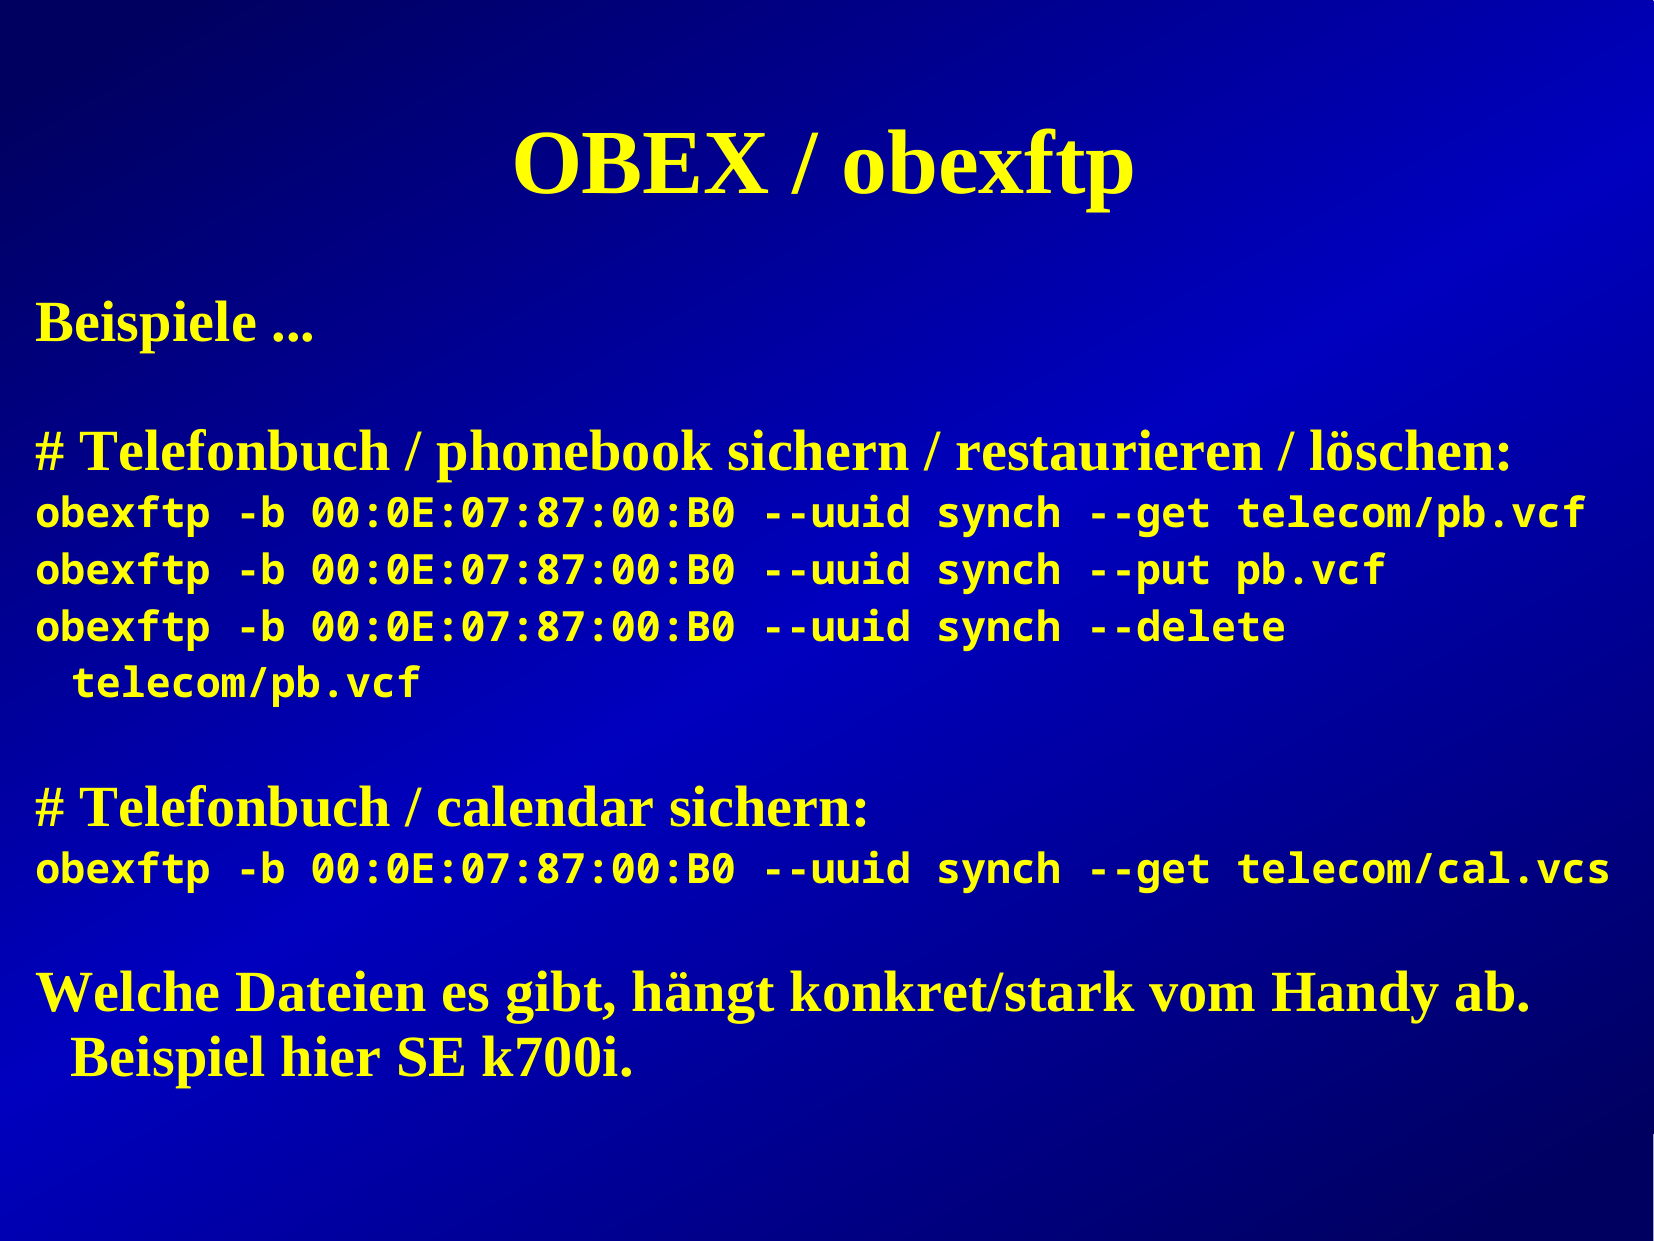

# OBEX / obexftp
Beispiele ...
# Telefonbuch / phonebook sichern / restaurieren / löschen:
obexftp -b 00:0E:07:87:00:B0 --uuid synch --get telecom/pb.vcf
obexftp -b 00:0E:07:87:00:B0 --uuid synch --put pb.vcf
obexftp -b 00:0E:07:87:00:B0 --uuid synch --delete telecom/pb.vcf
# Telefonbuch / calendar sichern:
obexftp -b 00:0E:07:87:00:B0 --uuid synch --get telecom/cal.vcs
Welche Dateien es gibt, hängt konkret/stark vom Handy ab. Beispiel hier SE k700i.